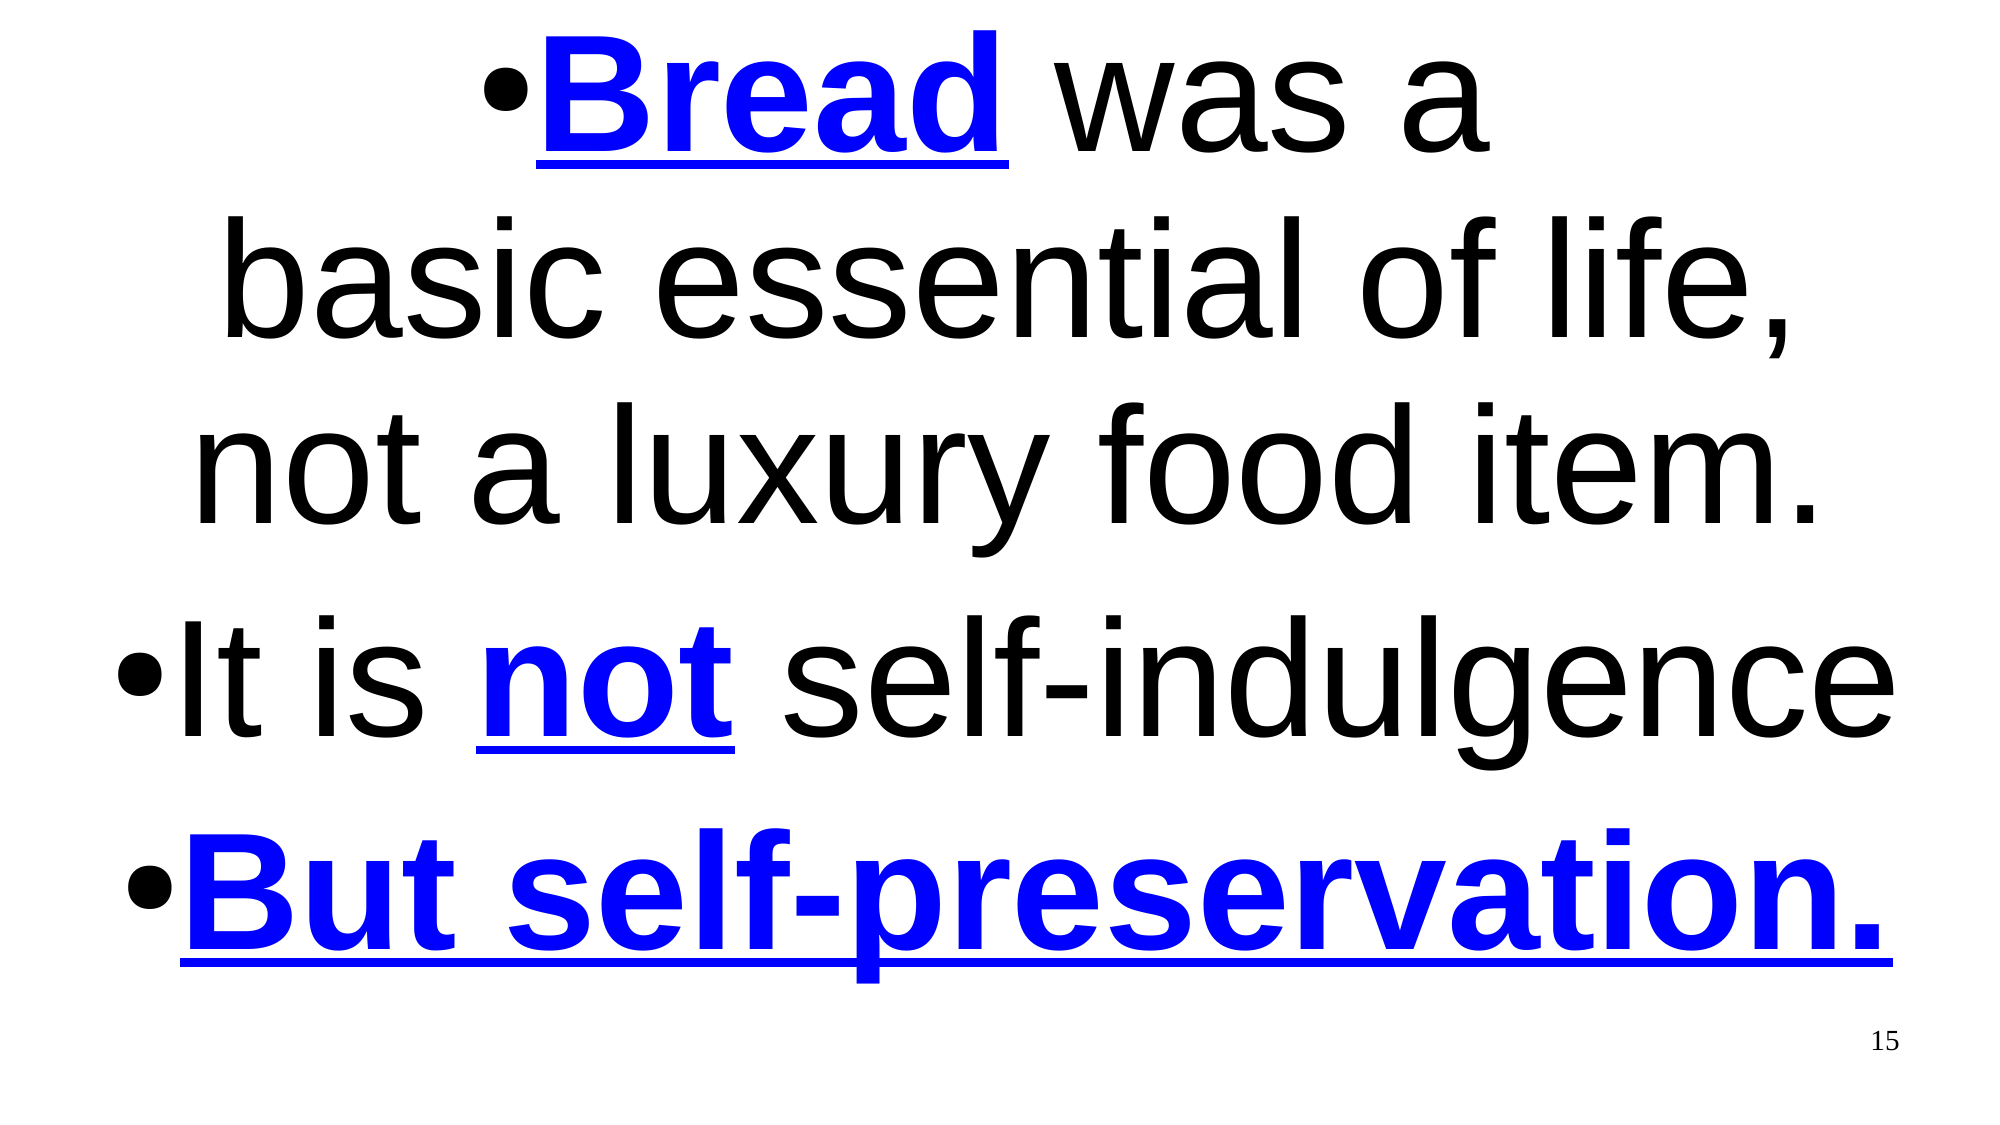

# Bread was a basic essential of life, not a luxury food item.
It is not self-indulgence
But self-preservation.
15